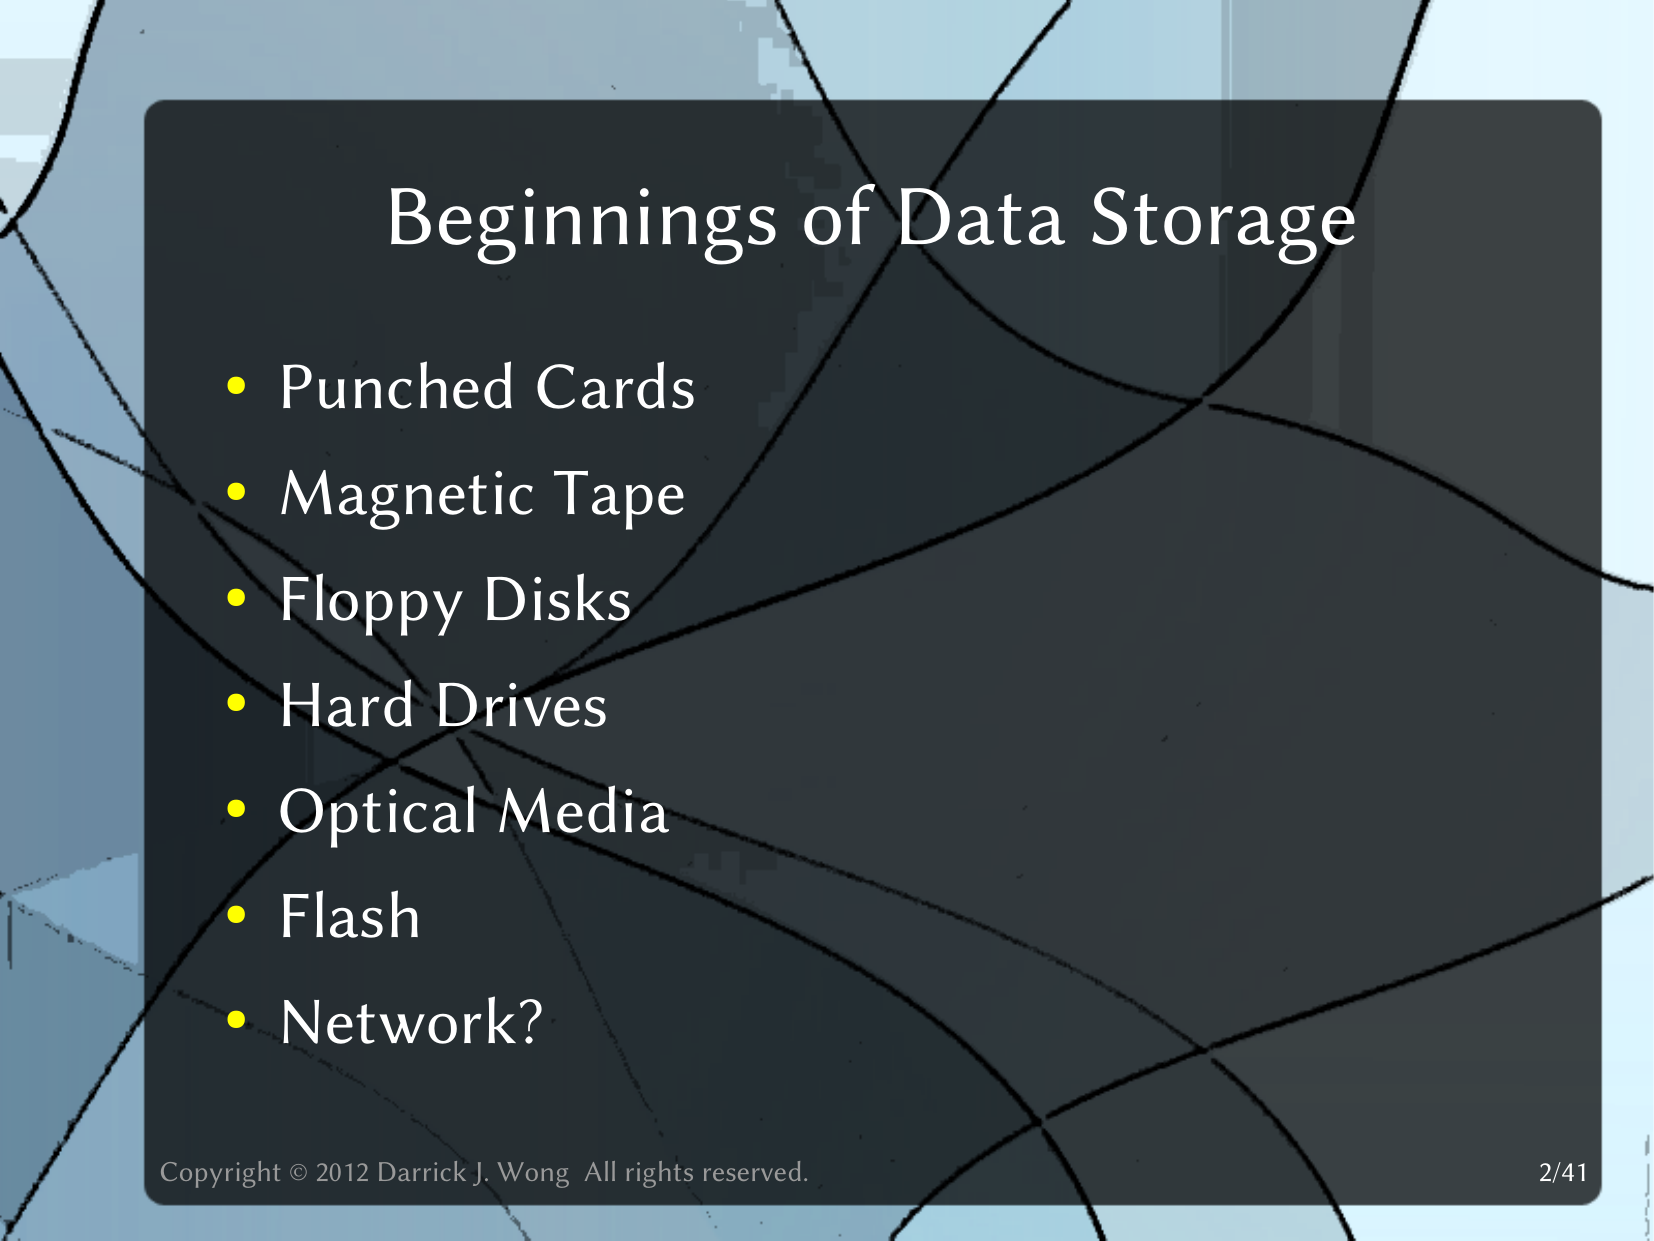

# Beginnings of Data Storage
Punched Cards
Magnetic Tape
Floppy Disks
Hard Drives
Optical Media
Flash
Network?
2